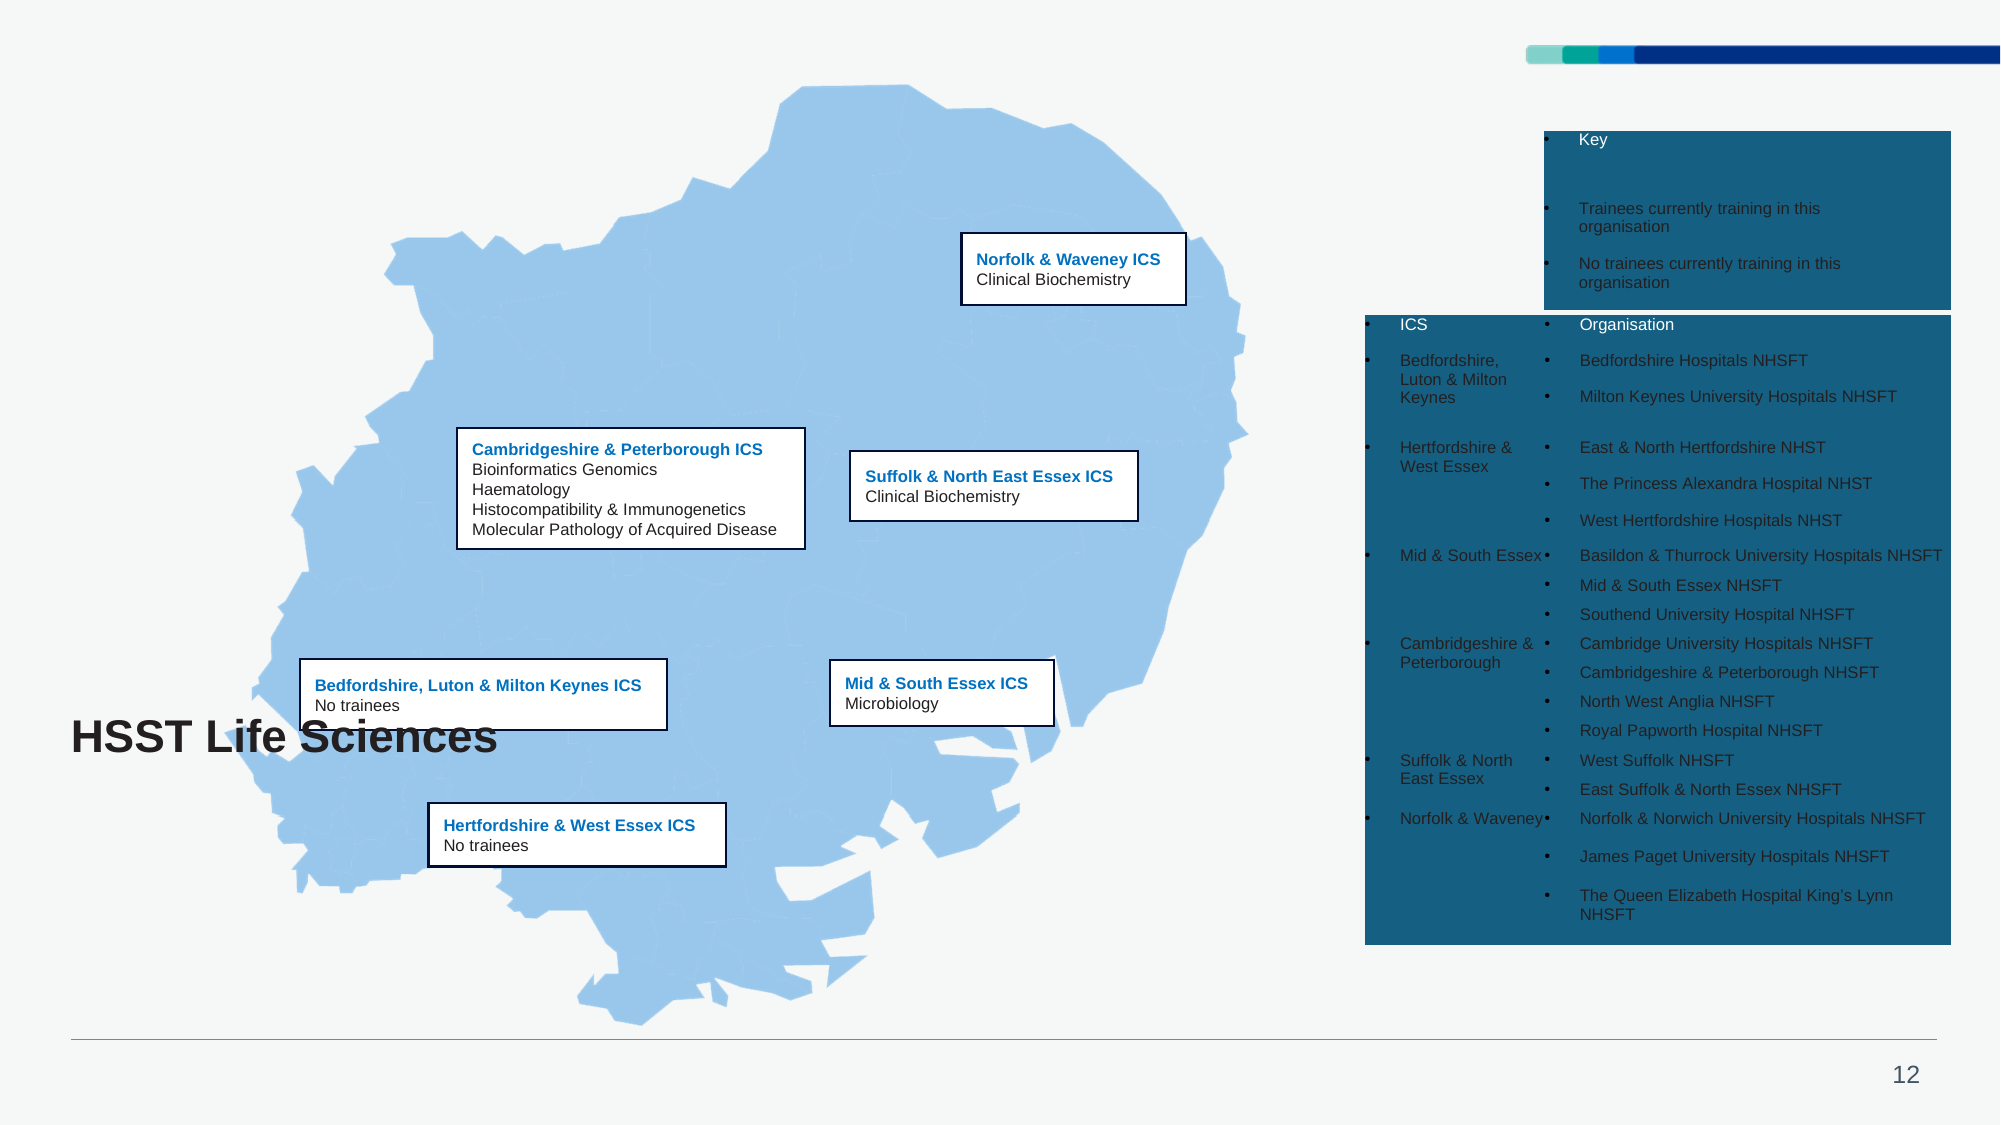

| Key | |
| --- | --- |
| Trainees currently training in this organisation | |
| No trainees currently training in this organisation | |
Norfolk & Waveney ICS
Clinical Biochemistry
| ICS | Organisation |
| --- | --- |
| Bedfordshire, Luton & Milton Keynes | Bedfordshire Hospitals NHSFT |
| | Milton Keynes University Hospitals NHSFT |
| Hertfordshire & West Essex | East & North Hertfordshire NHST |
| | The Princess Alexandra Hospital NHST |
| | West Hertfordshire Hospitals NHST |
| Mid & South Essex | Basildon & Thurrock University Hospitals NHSFT |
| | Mid & South Essex NHSFT |
| | Southend University Hospital NHSFT |
| Cambridgeshire & Peterborough | Cambridge University Hospitals NHSFT |
| | Cambridgeshire & Peterborough NHSFT |
| | North West Anglia NHSFT |
| | Royal Papworth Hospital NHSFT |
| Suffolk & North East Essex | West Suffolk NHSFT |
| | East Suffolk & North Essex NHSFT |
| Norfolk & Waveney | Norfolk & Norwich University Hospitals NHSFT |
| | James Paget University Hospitals NHSFT |
| | The Queen Elizabeth Hospital King’s Lynn NHSFT |
Cambridgeshire & Peterborough ICS
Bioinformatics Genomics
Haematology
Histocompatibility & Immunogenetics
Molecular Pathology of Acquired Disease
Suffolk & North East Essex ICS
Clinical Biochemistry
# HSST Life Sciences
Bedfordshire, Luton & Milton Keynes ICS
No trainees
Mid & South Essex ICS
Microbiology
Hertfordshire & West Essex ICS
No trainees